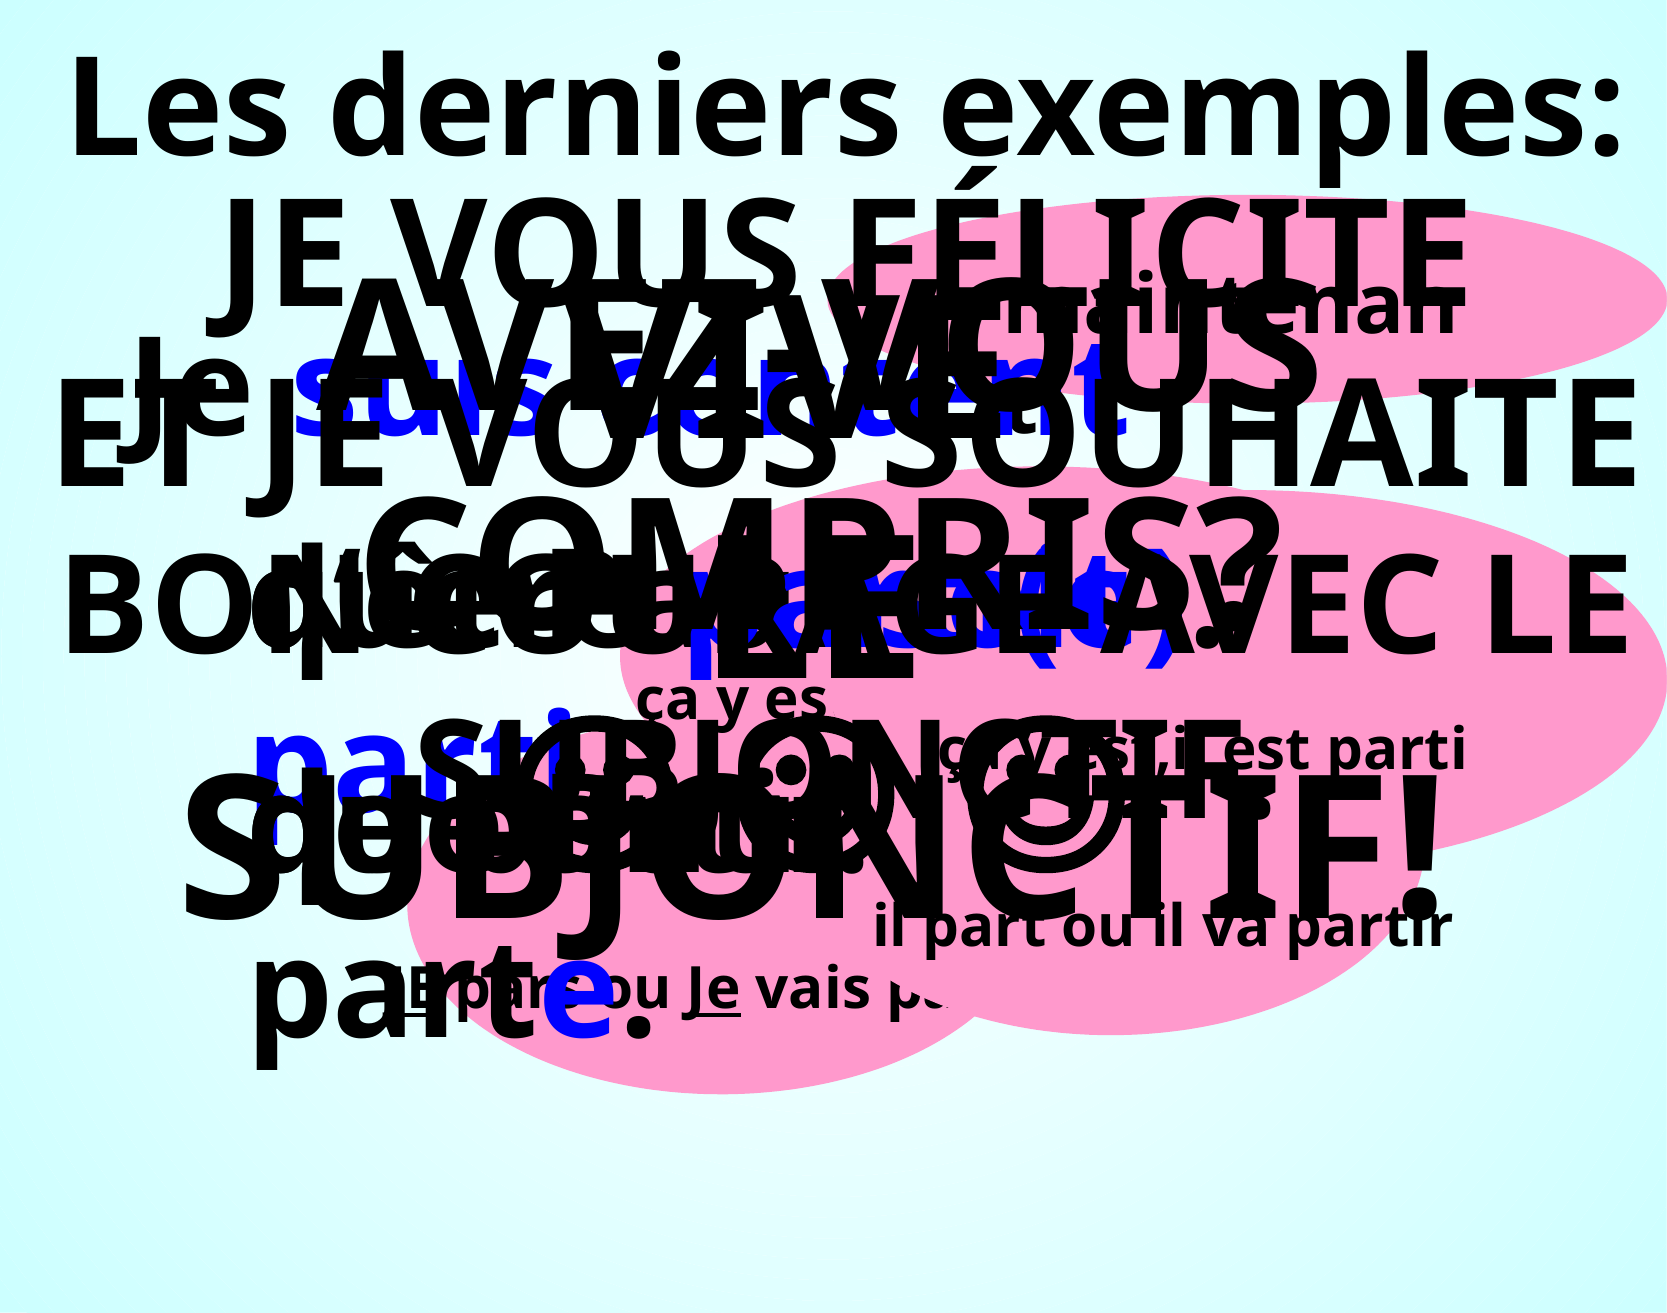

Les derniers exemples:
JE VOUS FÉLICITE
ET JE VOUS SOUHAITE
BON COURAGE AVEC LE SUBJONCTIF.
maintenant
AVEZ-VOUS COMPRIS?
  
VIVE
LE
SUBJONCTIF!
Je suis content
ça y est,JE suis parti(e)
que Paul soit parti.
d‘être parti(e).
ça y est,il est parti
JE pars ou Je vais partir
que Paul parte.
de partir.
il part ou il va partir